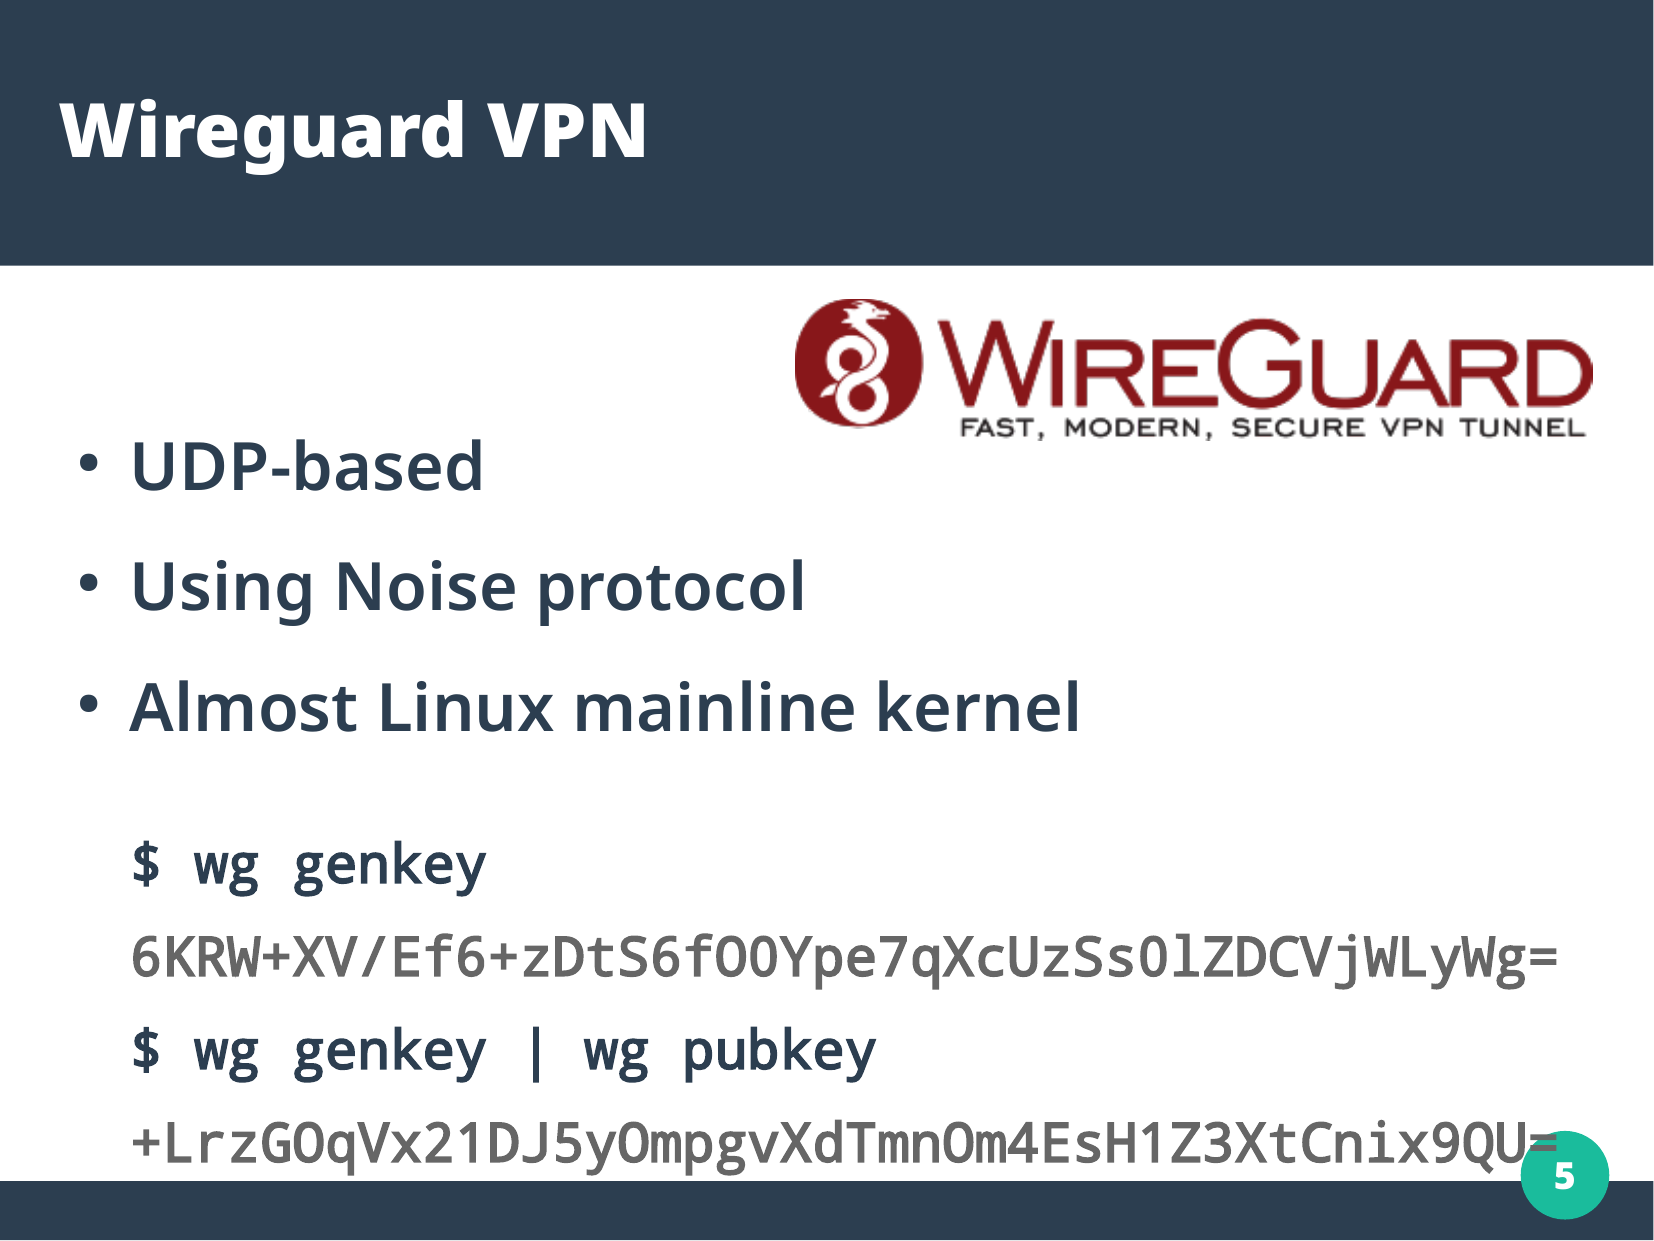

Wireguard VPN
# UDP-based
Using Noise protocol
Almost Linux mainline kernel
$ wg genkey
6KRW+XV/Ef6+zDtS6fO0Ype7qXcUzSs0lZDCVjWLyWg=
$ wg genkey | wg pubkey
+LrzGOqVx21DJ5yOmpgvXdTmnOm4EsH1Z3XtCnix9QU=
5